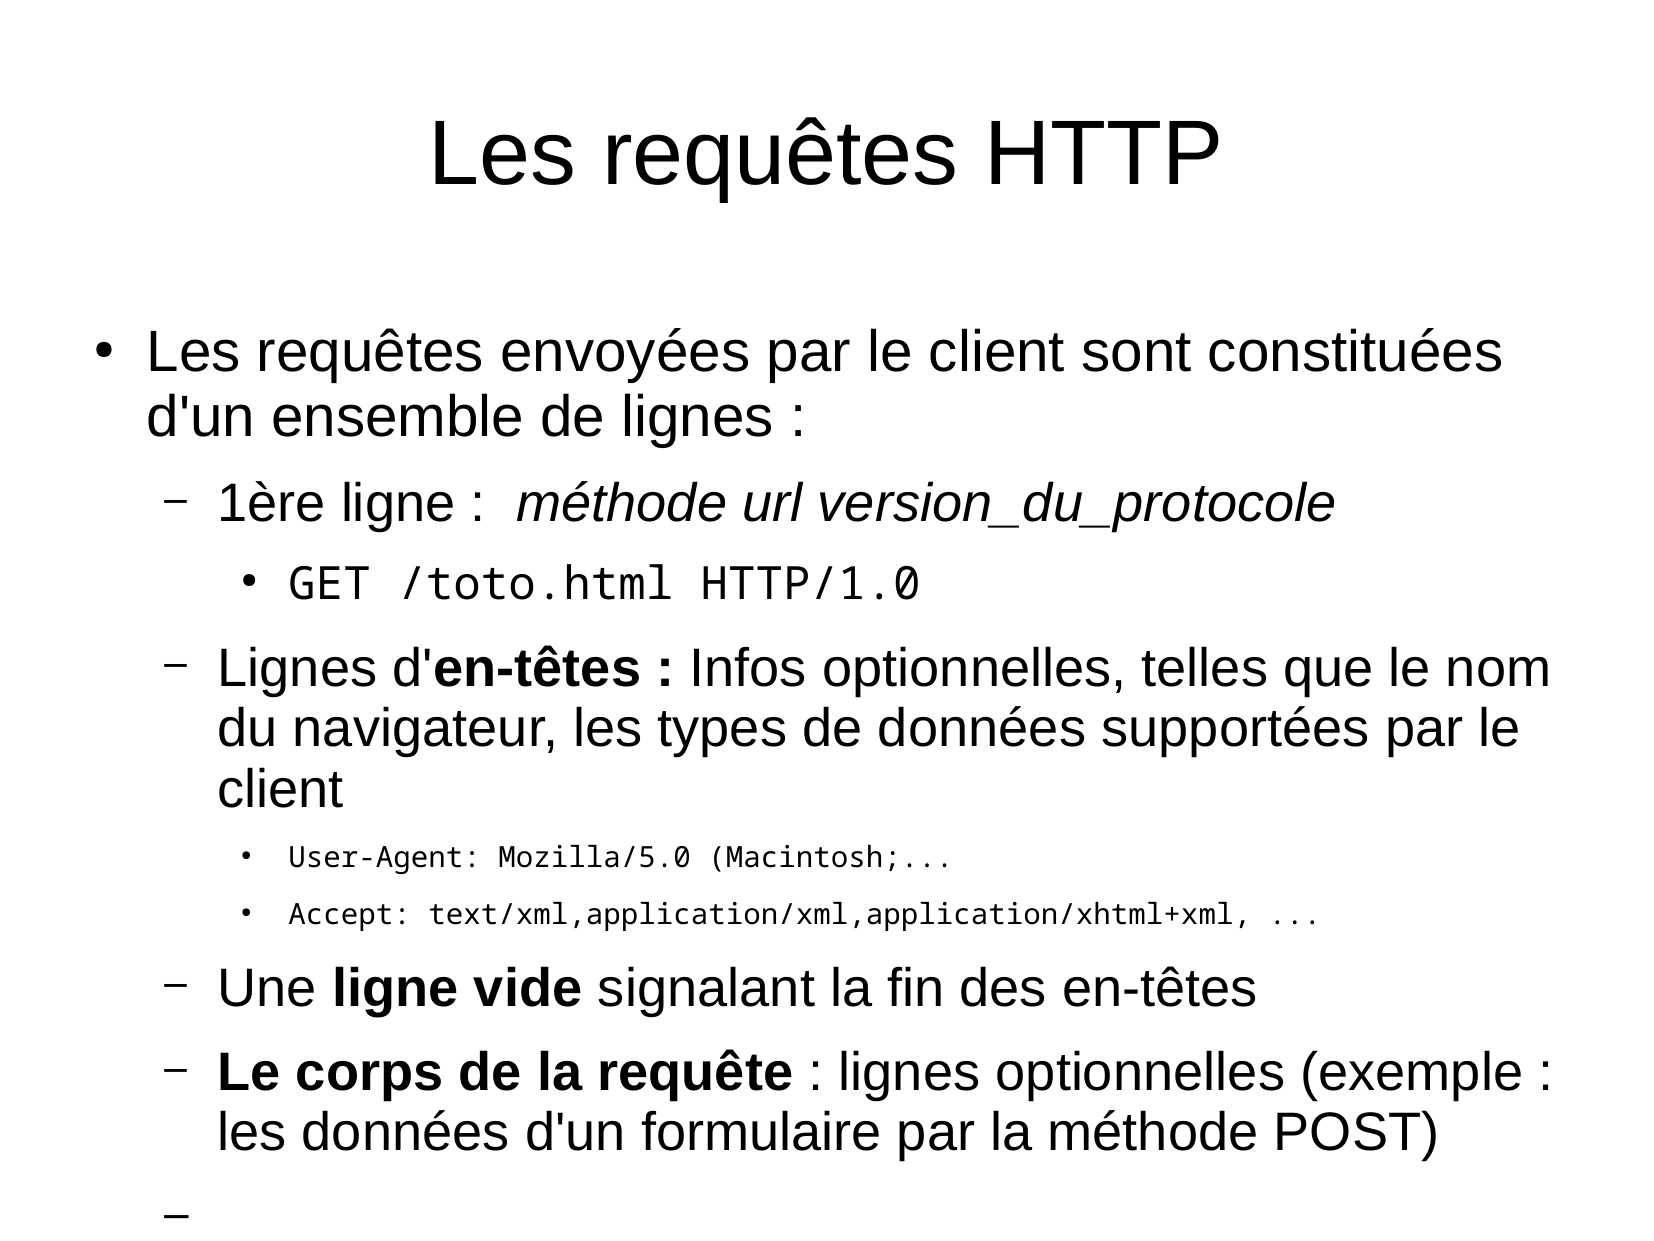

# Les requêtes HTTP
Les requêtes envoyées par le client sont constituées d'un ensemble de lignes :
1ère ligne : méthode url version_du_protocole
GET /toto.html HTTP/1.0
Lignes d'en-têtes : Infos optionnelles, telles que le nom du navigateur, les types de données supportées par le client
User-Agent: Mozilla/5.0 (Macintosh;...
Accept: text/xml,application/xml,application/xhtml+xml, ...
Une ligne vide signalant la fin des en-têtes
Le corps de la requête : lignes optionnelles (exemple : les données d'un formulaire par la méthode POST)